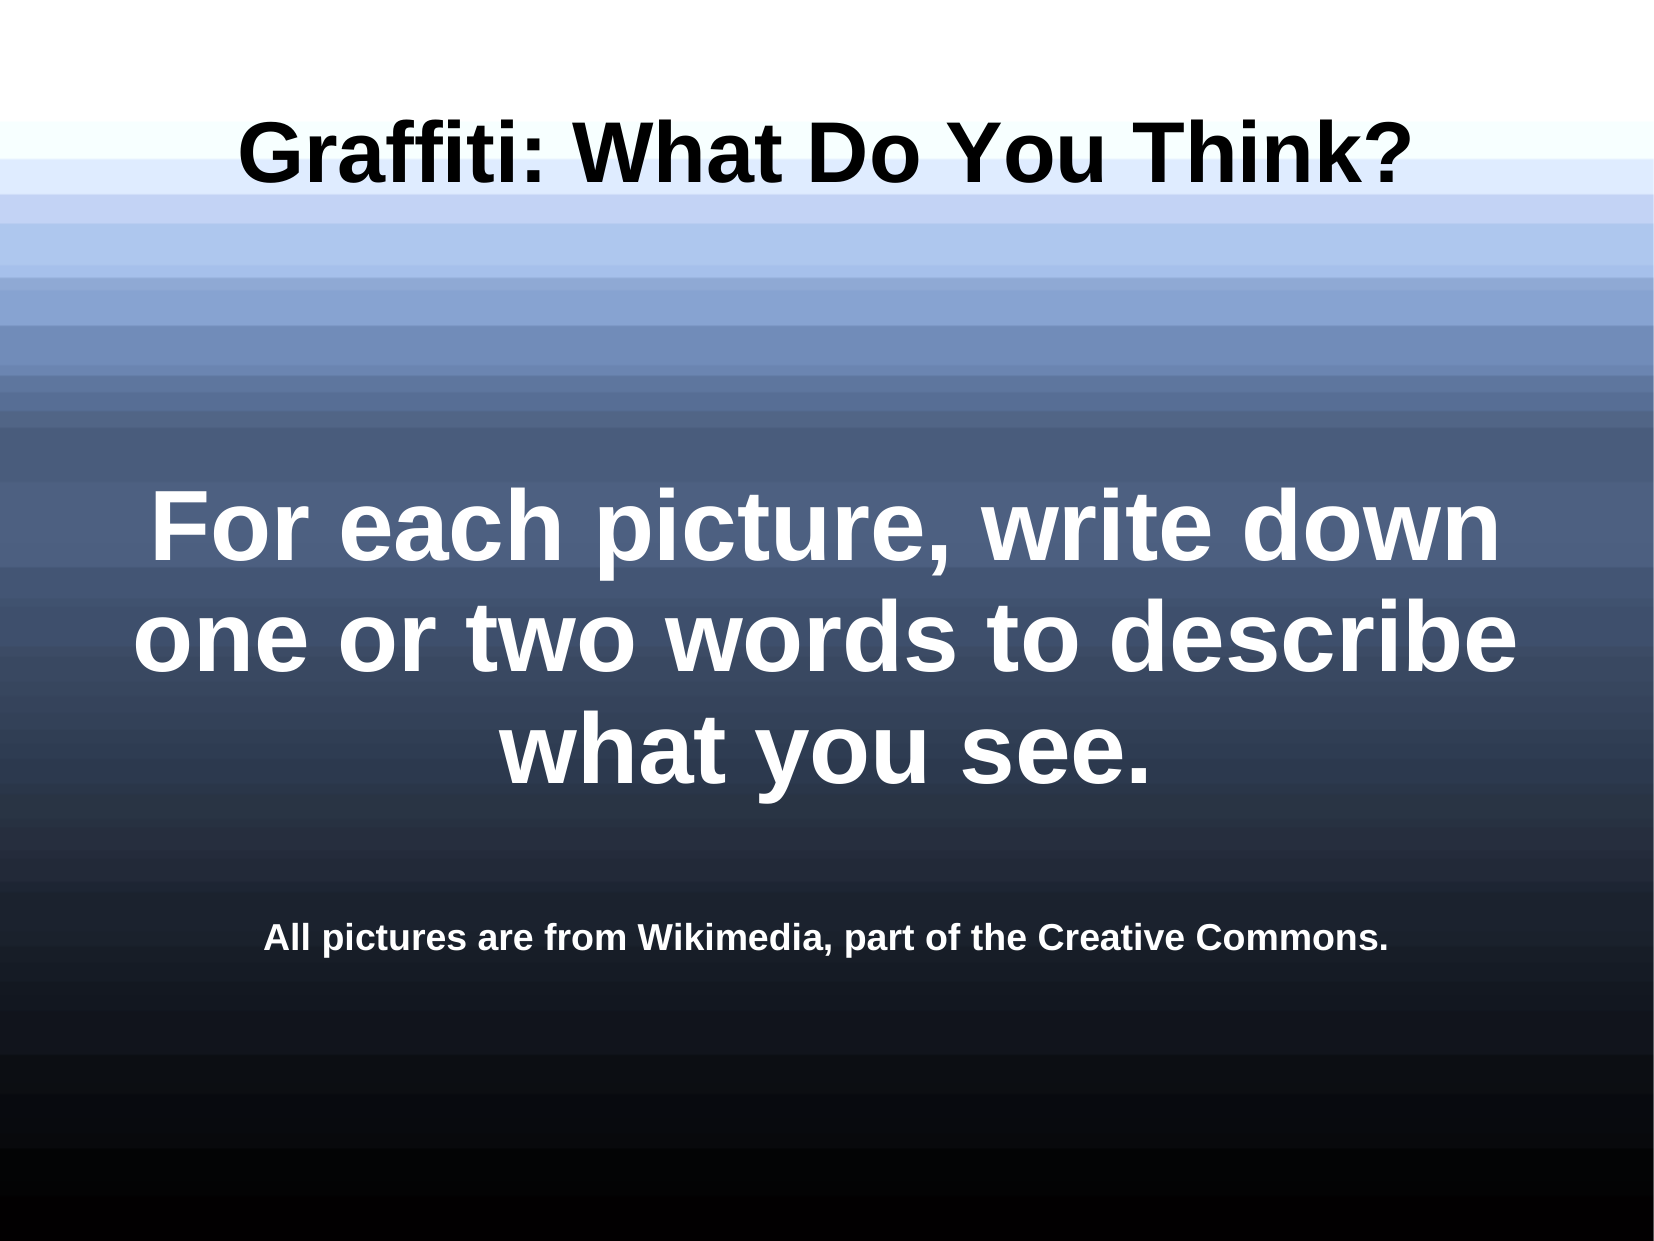

# Graffiti: What Do You Think?
For each picture, write down one or two words to describe what you see.
All pictures are from Wikimedia, part of the Creative Commons.